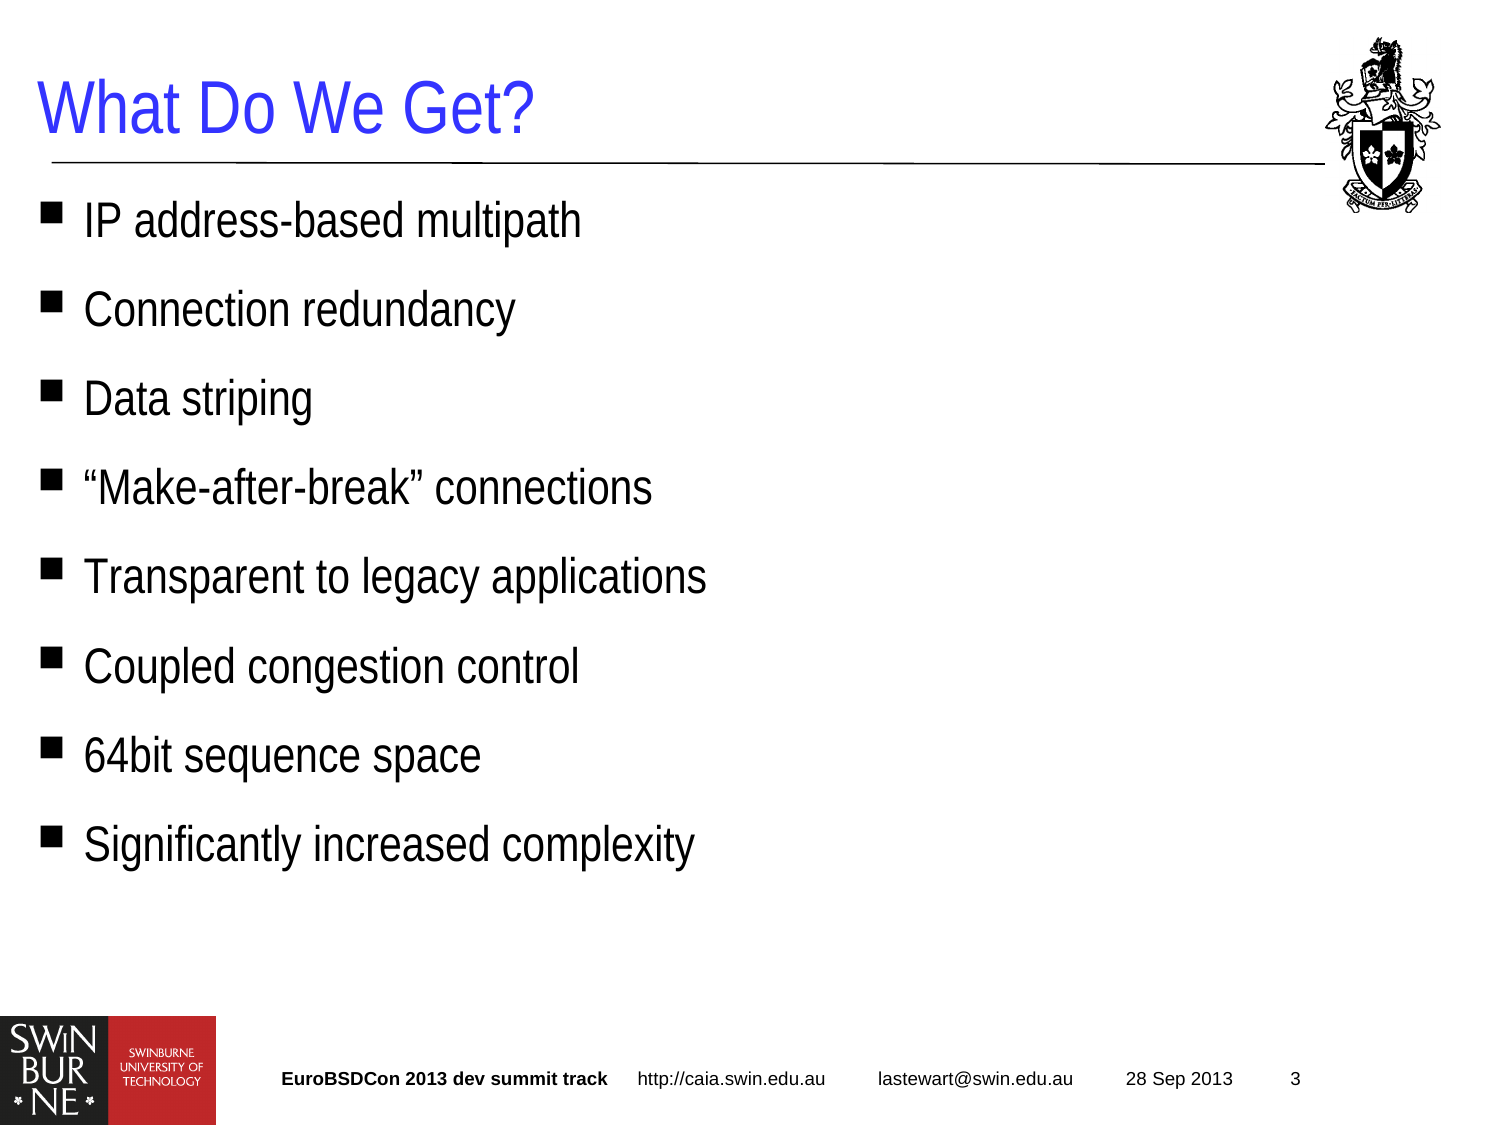

# What Do We Get?
IP address-based multipath
Connection redundancy
Data striping
“Make-after-break” connections
Transparent to legacy applications
Coupled congestion control
64bit sequence space
Significantly increased complexity